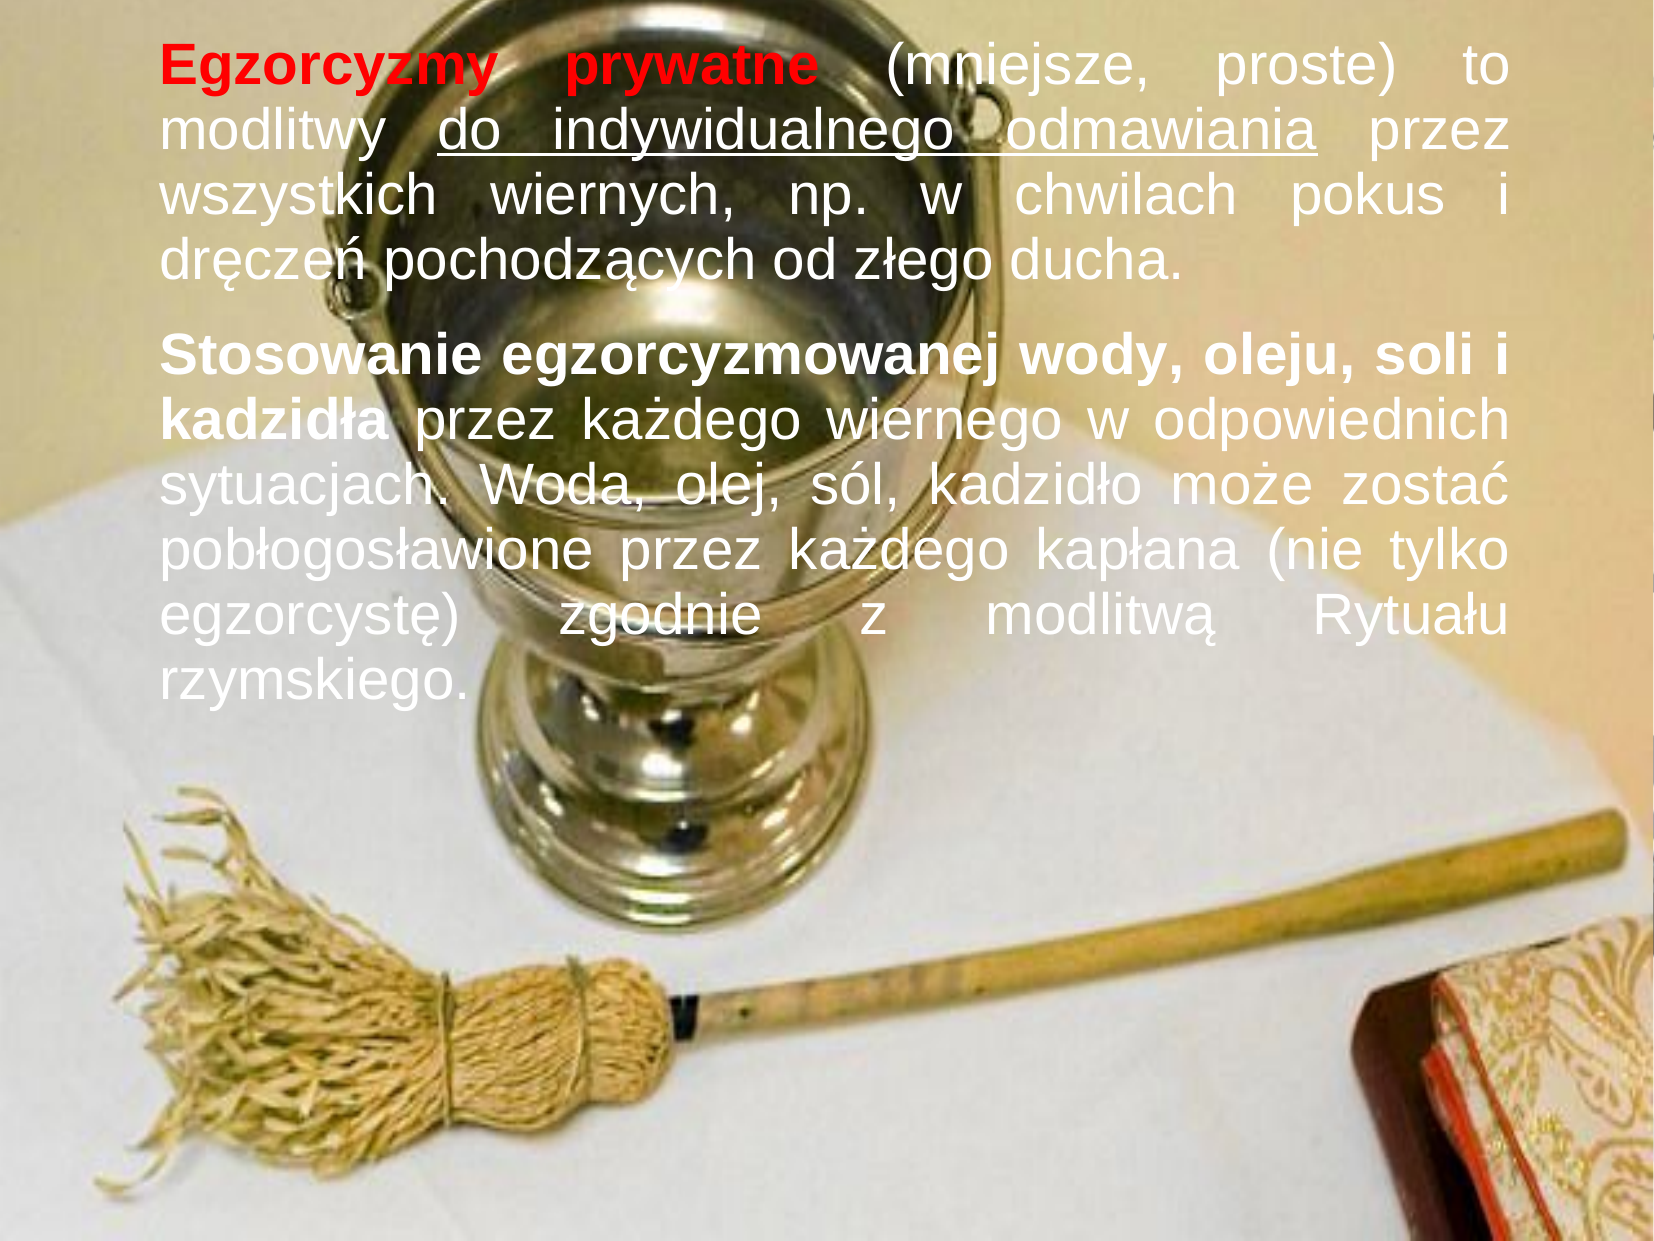

# Egzorcyzmy prywatne (mniejsze, proste) to modlitwy do indywidualnego odmawiania przez wszystkich wiernych, np. w chwilach pokus i dręczeń pochodzących od złego ducha.
Stosowanie egzorcyzmowanej wody, oleju, soli i kadzidła przez każdego wiernego w odpowiednich sytuacjach. Woda, olej, sól, kadzidło może zostać pobłogosławione przez każdego kapłana (nie tylko egzorcystę) zgodnie z modlitwą Rytuału rzymskiego.